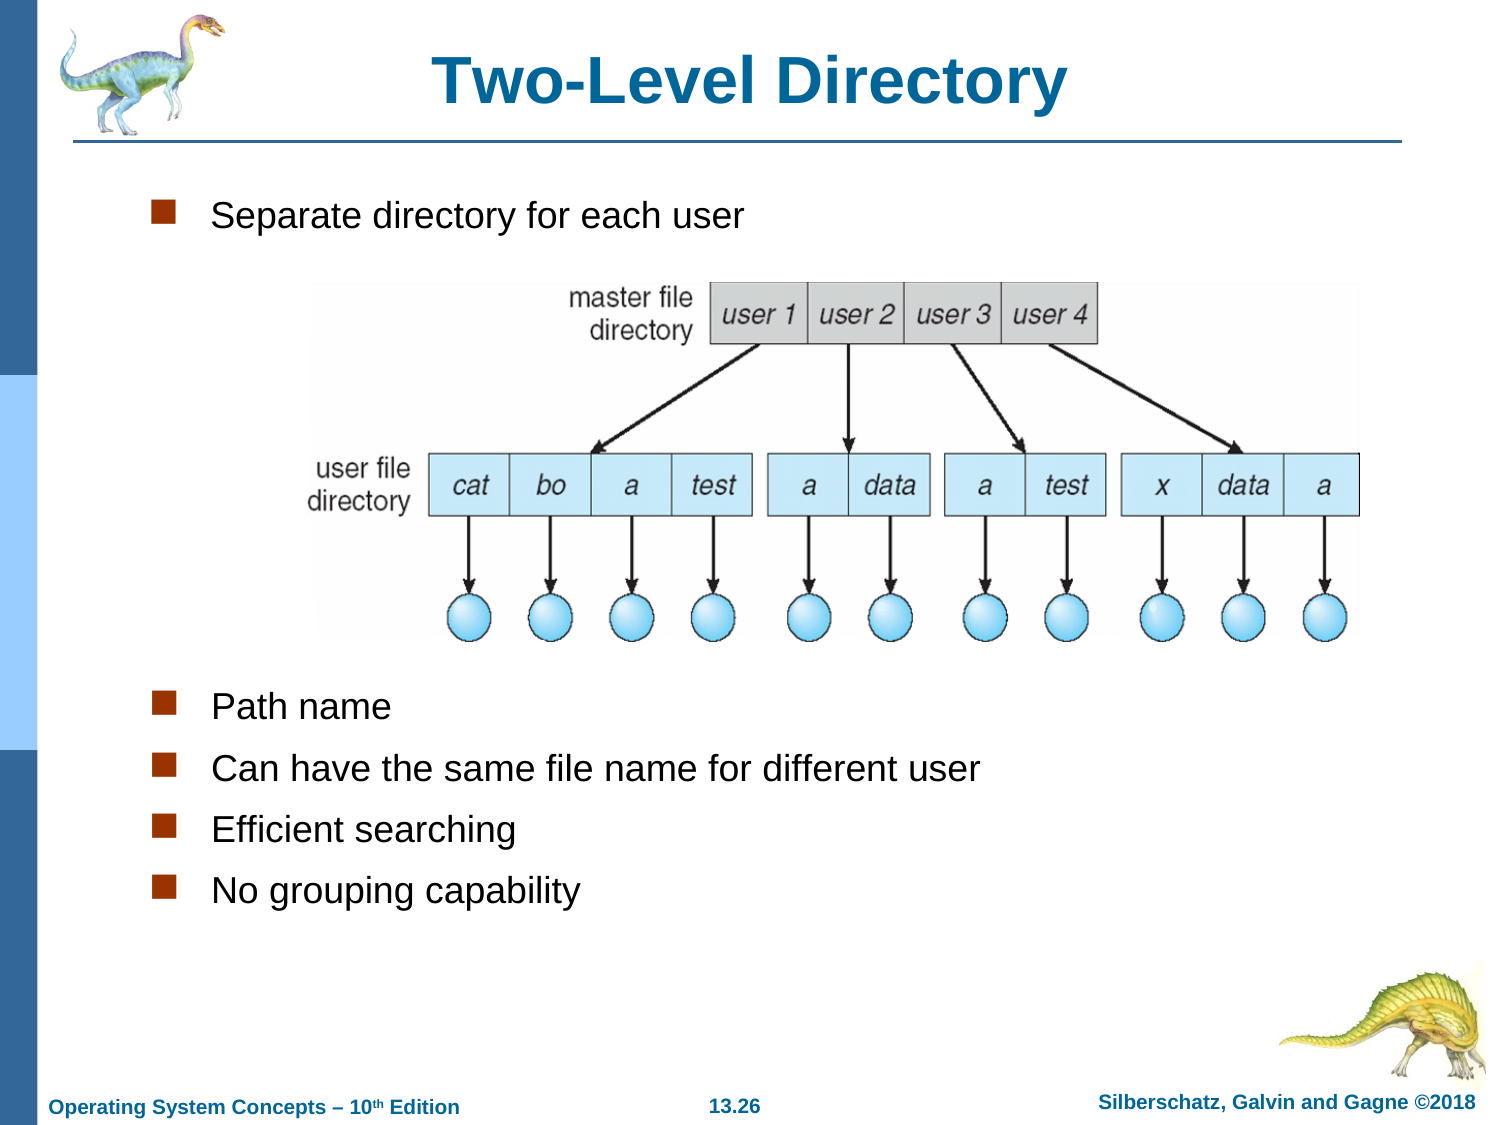

# Two-Level Directory
Separate directory for each user
Path name
Can have the same file name for different user
Efficient searching
No grouping capability